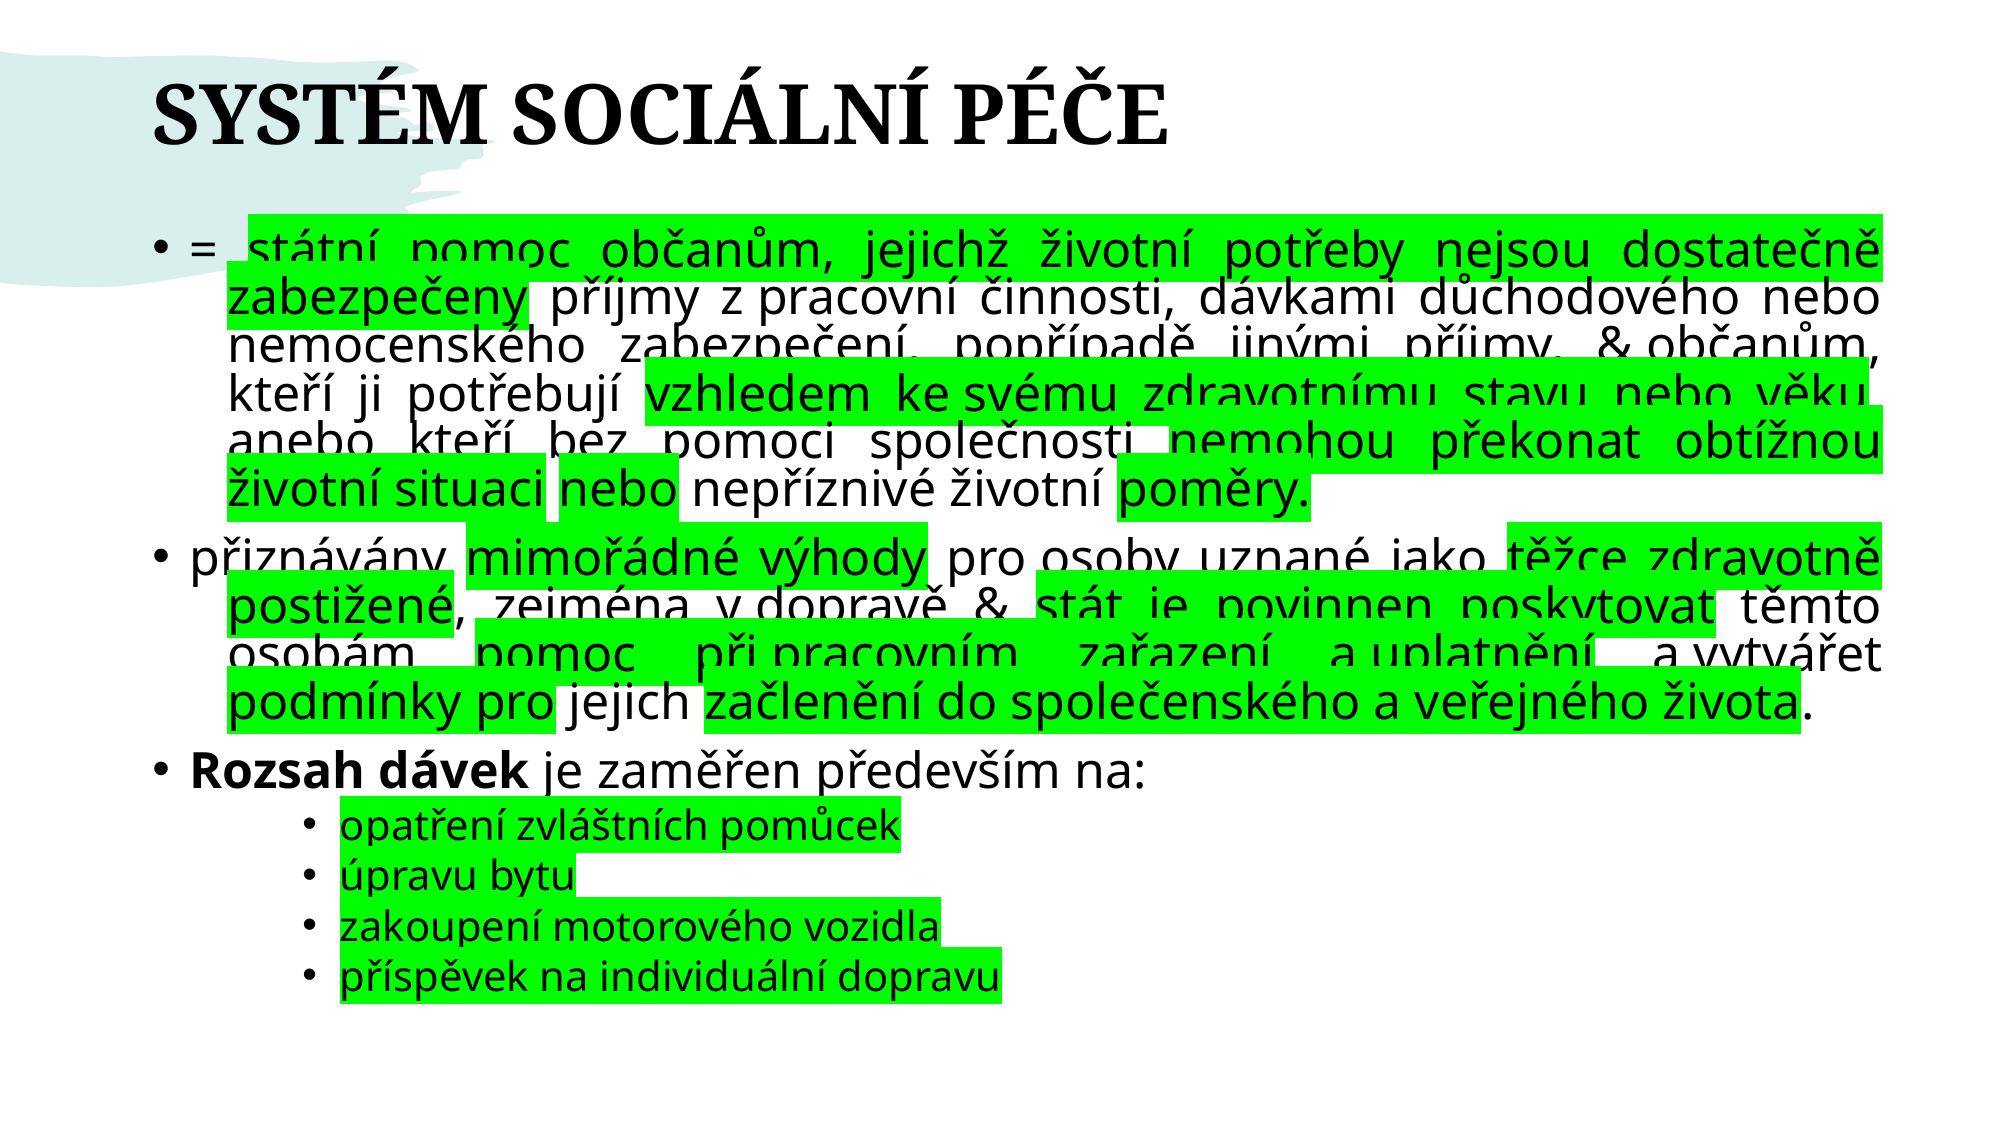

# SYSTÉM SOCIÁLNÍ PÉČE
= státní pomoc občanům, jejichž životní potřeby nejsou dostatečně zabezpečeny příjmy z pracovní činnosti, dávkami důchodového nebo nemocenského zabezpečení, popřípadě jinými příjmy, & občanům, kteří ji potřebují vzhledem ke svému zdravotnímu stavu nebo věku, anebo kteří bez pomoci společnosti nemohou překonat obtížnou životní situaci nebo nepříznivé životní poměry.
přiznávány mimořádné výhody pro osoby uznané jako těžce zdravotně postižené, zejména v dopravě & stát je povinnen poskytovat těmto osobám pomoc při pracovním zařazení a uplatnění a vytvářet podmínky pro jejich začlenění do společenského a veřejného života.
Rozsah dávek je zaměřen především na:
opatření zvláštních pomůcek
úpravu bytu
zakoupení motorového vozidla
příspěvek na individuální dopravu